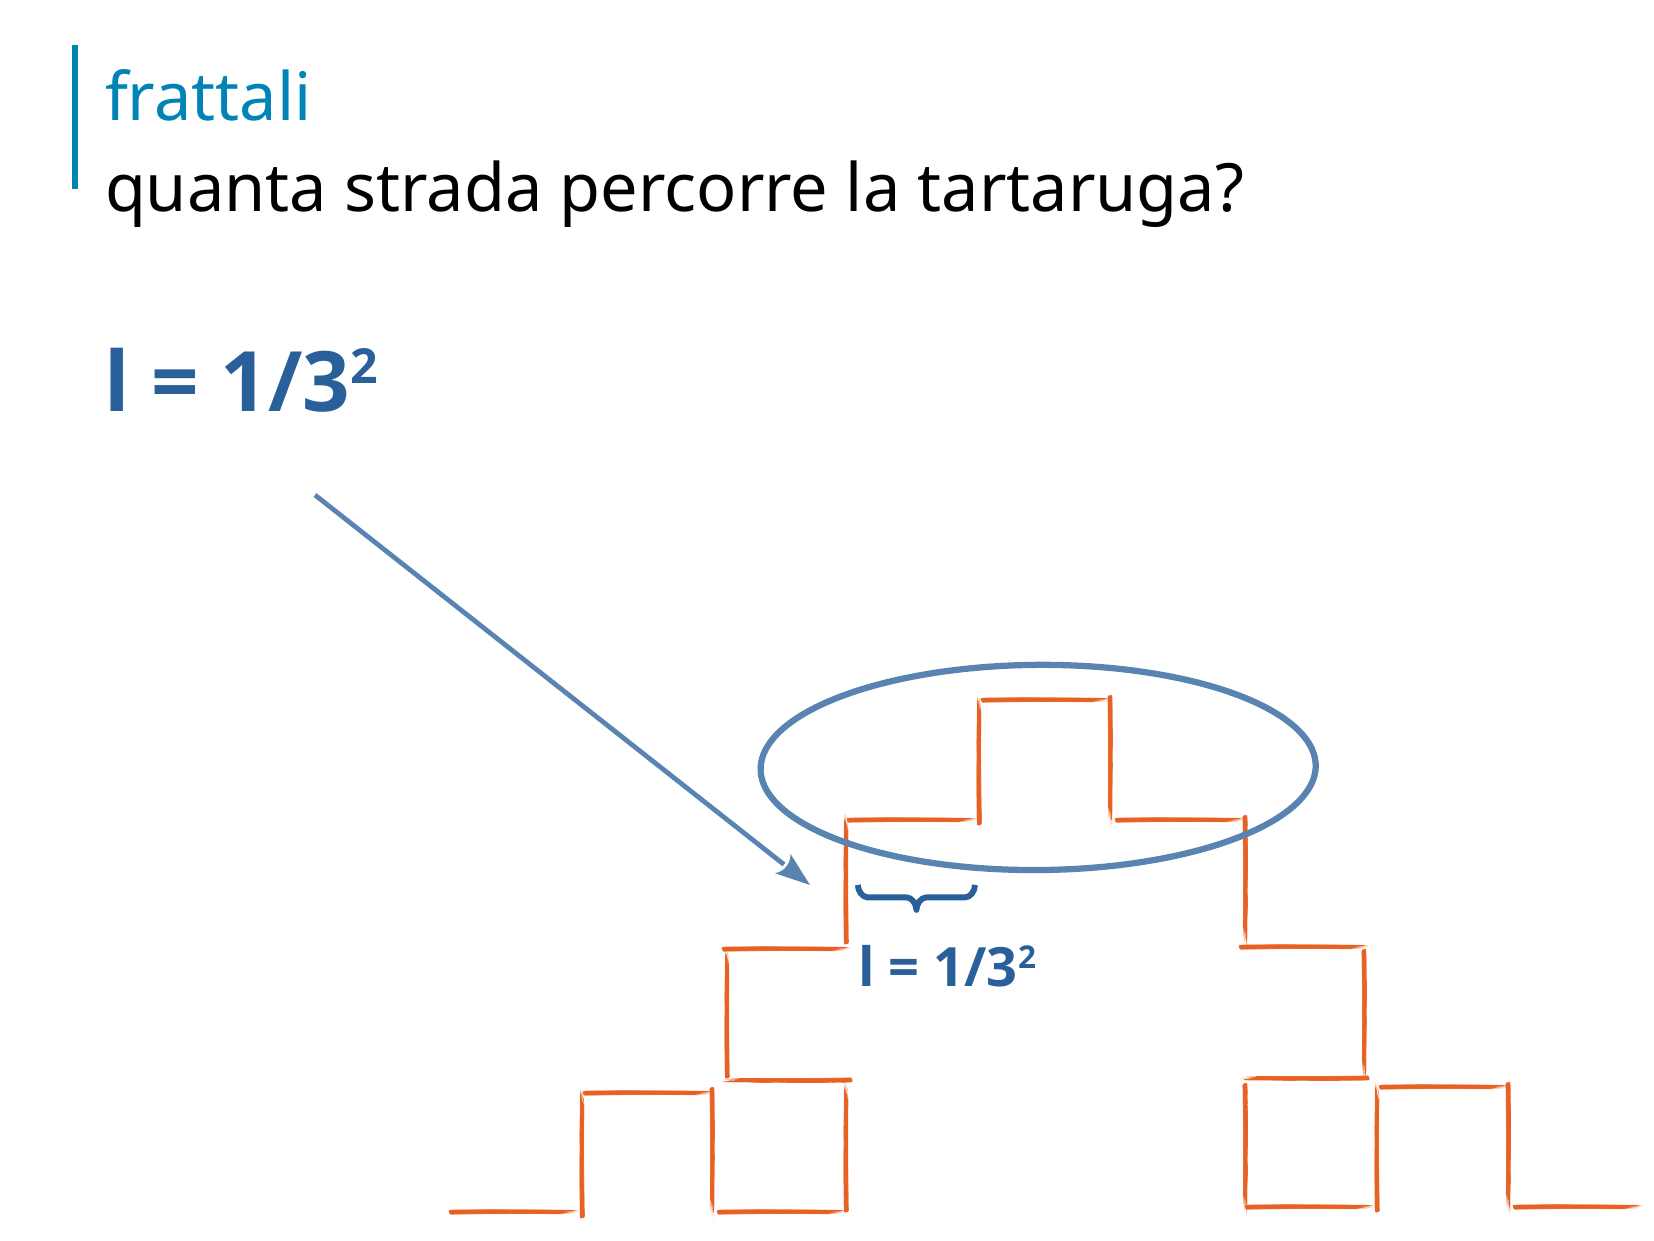

# frattali quanta strada percorre la tartaruga?
l = 1/32
l = 1/32